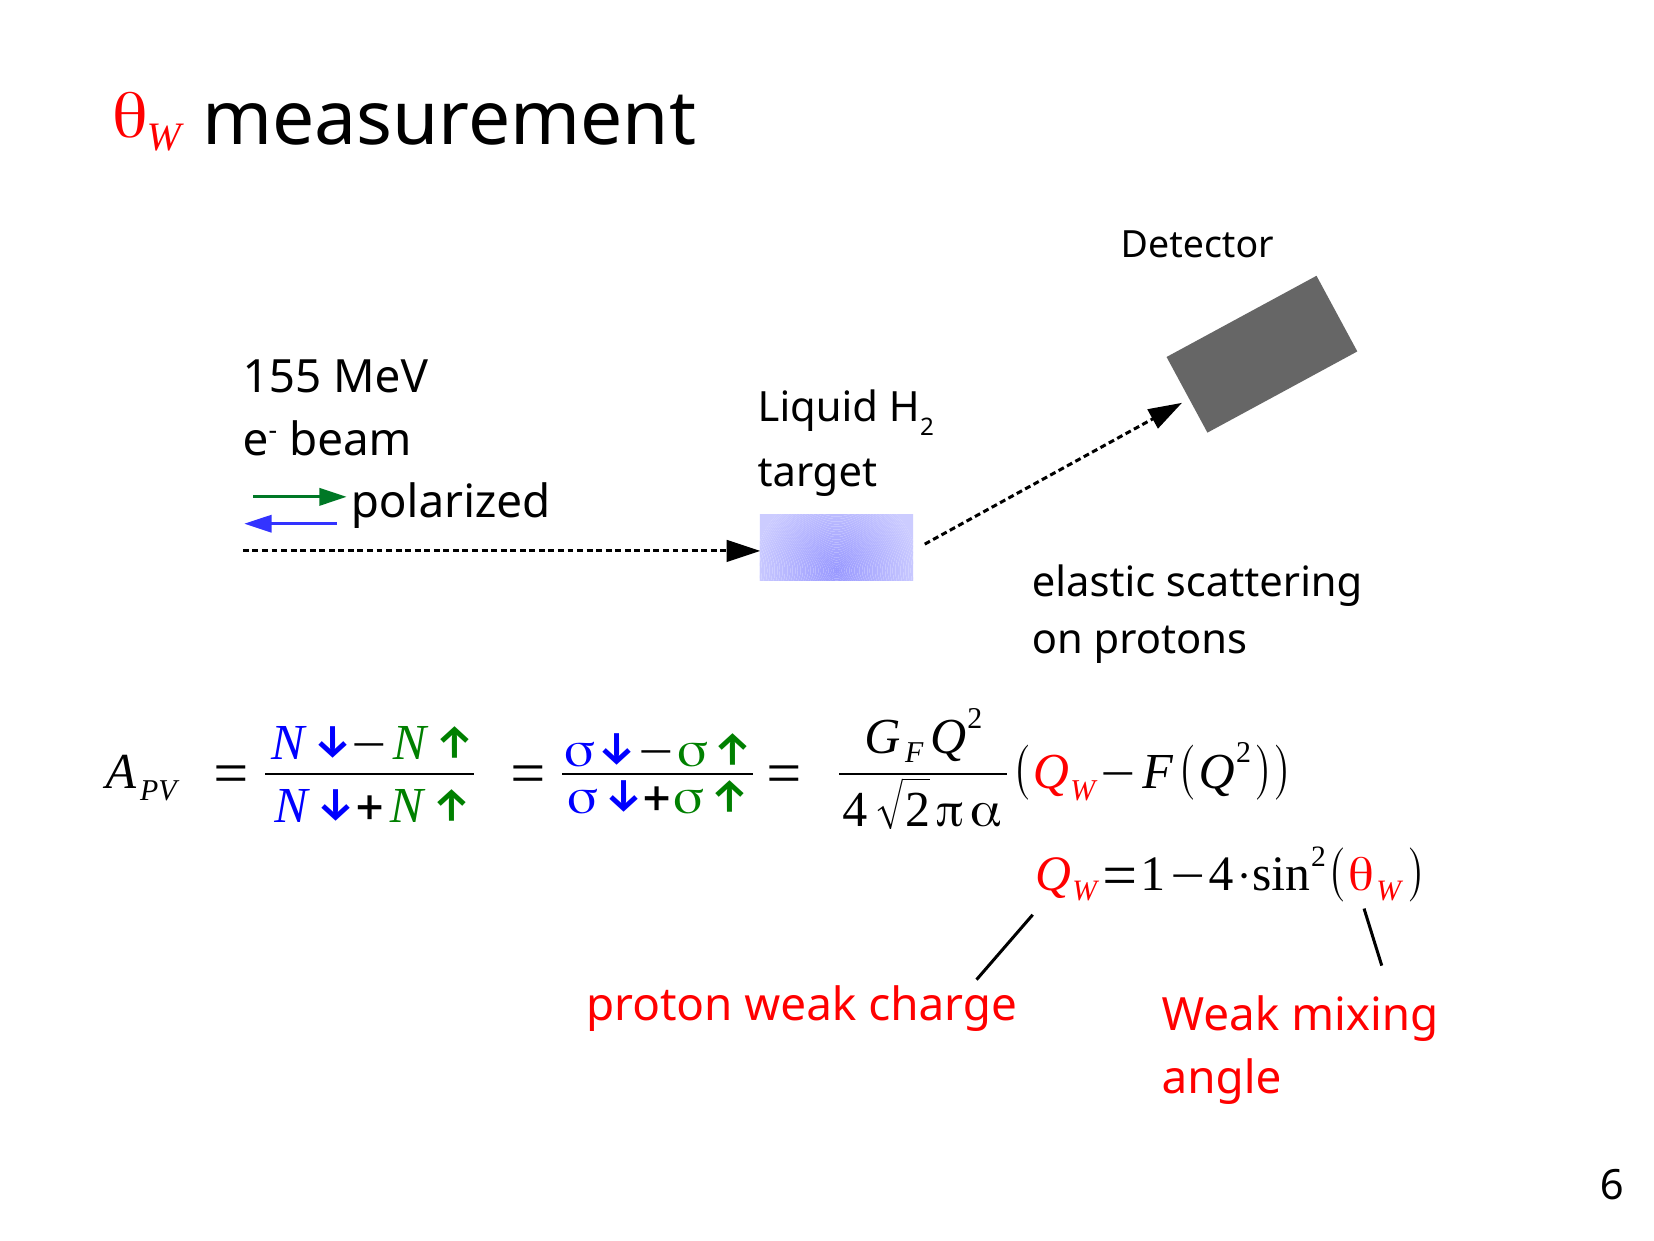

measurement
Detector
155 MeV
e- beam
 polarized
Liquid H2
target
elastic scattering on protons
proton weak charge
Weak mixing angle
6